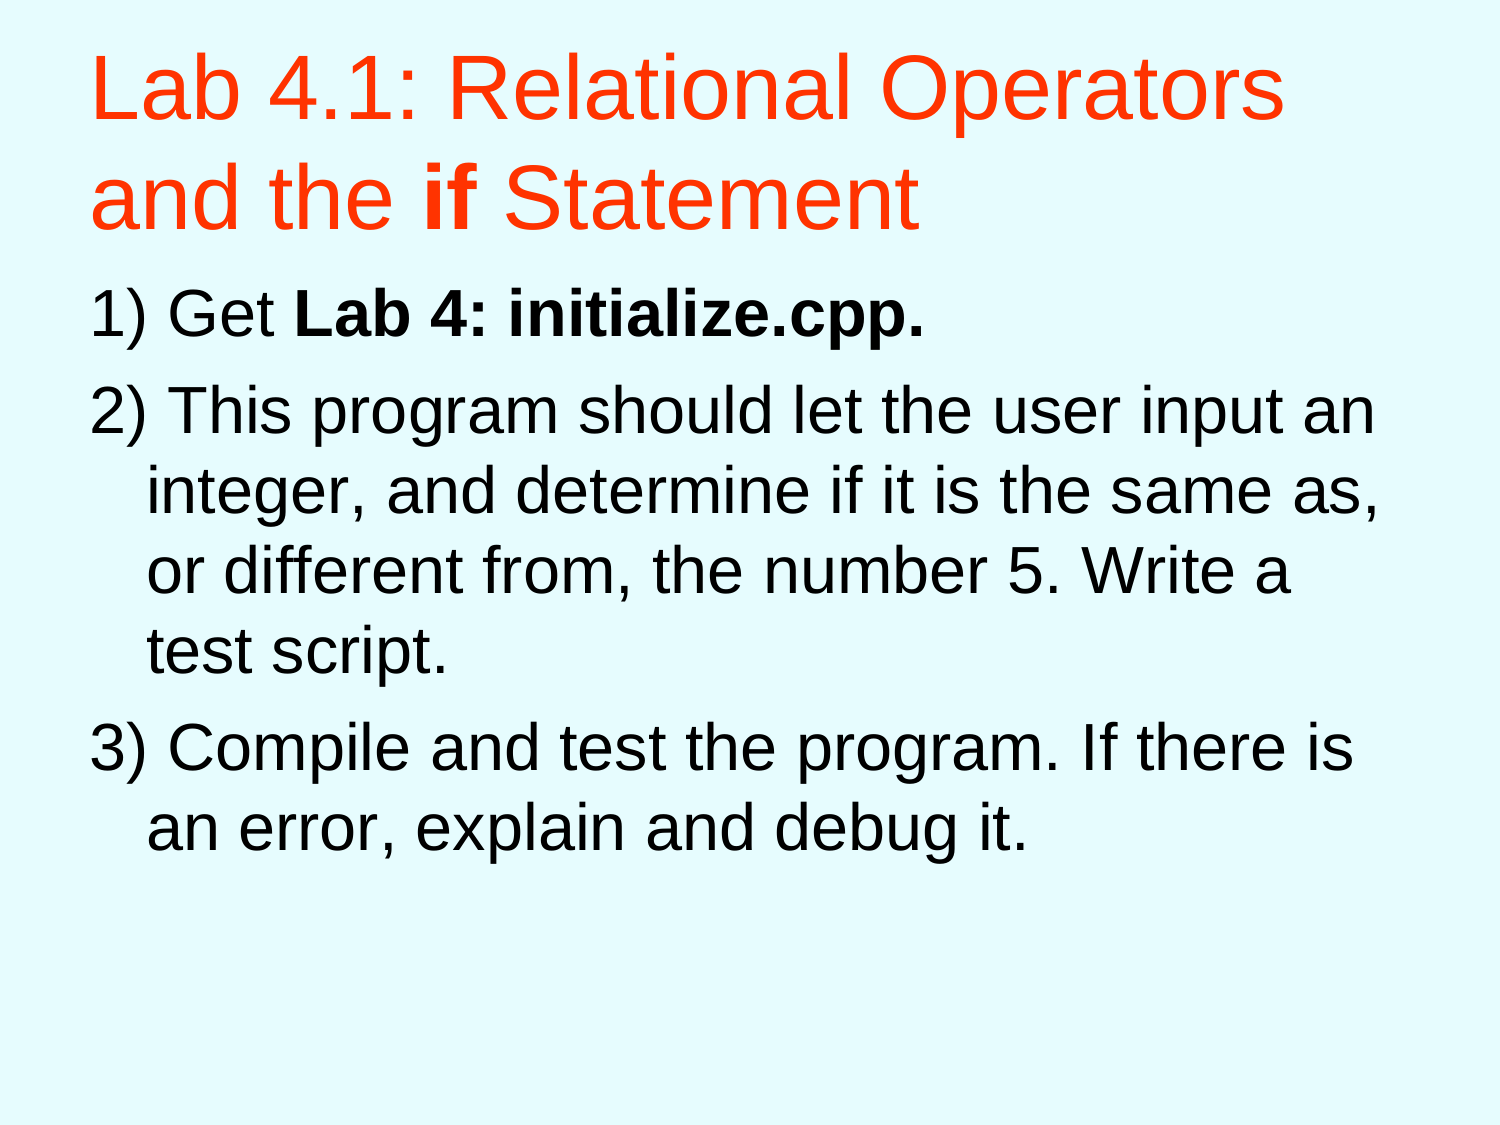

# Lab 4.1: Relational Operators and the if Statement
 Get Lab 4: initialize.cpp.
 This program should let the user input an integer, and determine if it is the same as, or different from, the number 5. Write a test script.
 Compile and test the program. If there is an error, explain and debug it.